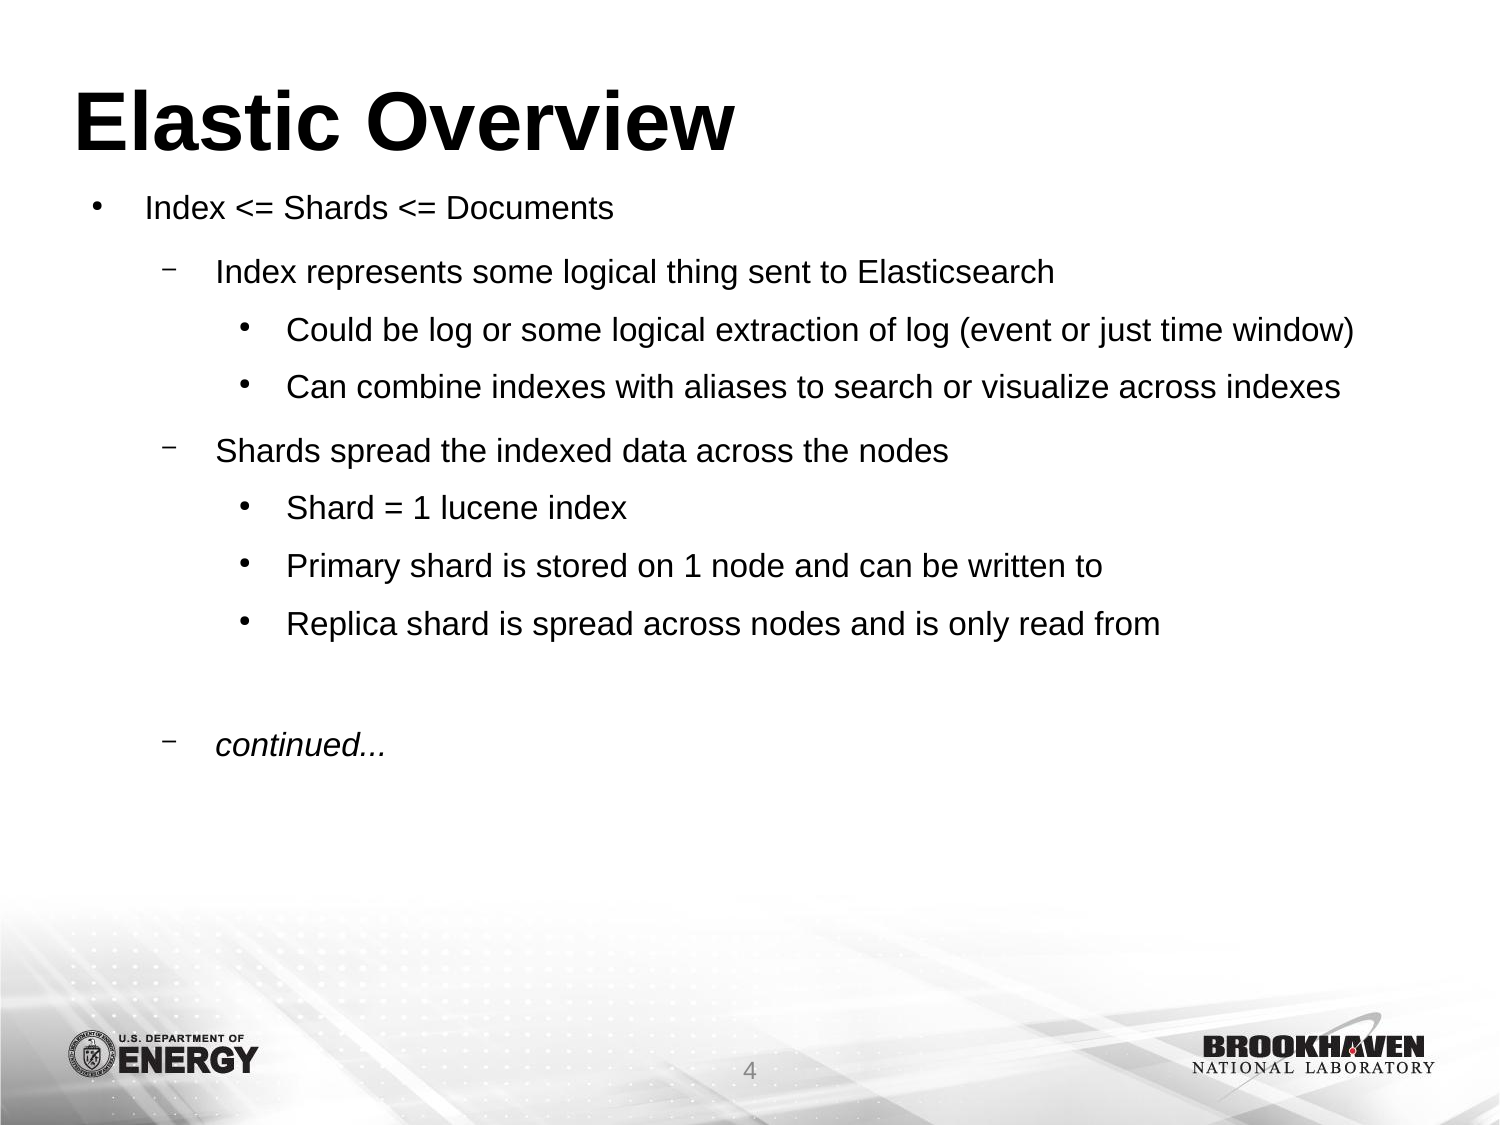

# Elastic Overview
Index <= Shards <= Documents
Index represents some logical thing sent to Elasticsearch
Could be log or some logical extraction of log (event or just time window)
Can combine indexes with aliases to search or visualize across indexes
Shards spread the indexed data across the nodes
Shard = 1 lucene index
Primary shard is stored on 1 node and can be written to
Replica shard is spread across nodes and is only read from
continued...